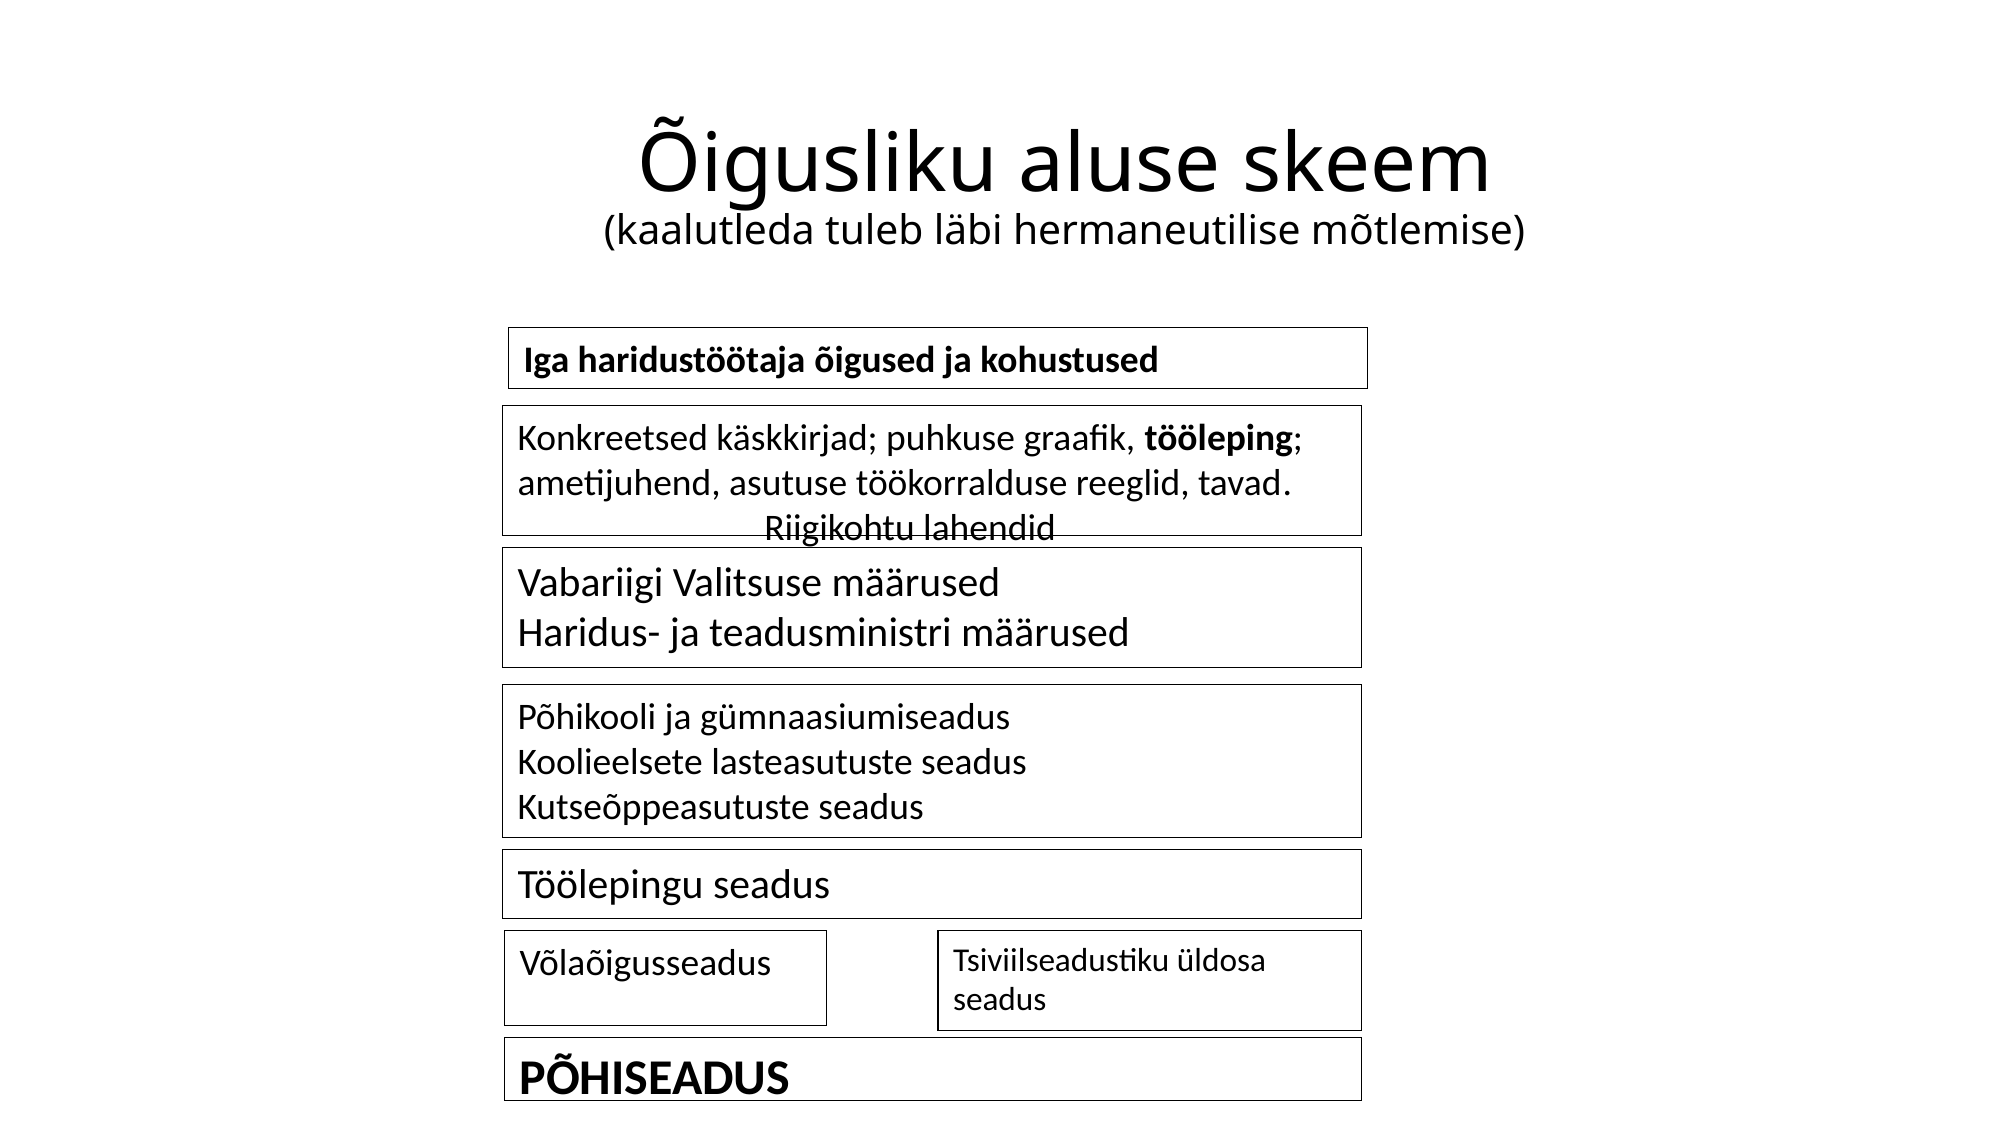

# Õigusliku aluse skeem (kaalutleda tuleb läbi hermaneutilise mõtlemise)
Iga haridustöötaja õigused ja kohustused
Konkreetsed käskkirjad; puhkuse graafik, tööleping;
ametijuhend, asutuse töökorralduse reeglid, tavad.
Riigikohtu lahendid
Vabariigi Valitsuse määrused
Haridus- ja teadusministri määrused
Põhikooli ja gümnaasiumiseadus
Koolieelsete lasteasutuste seadus
Kutseõppeasutuste seadus
Töölepingu seadus
Võlaõigusseadus
Tsiviilseadustiku üldosa seadus
PÕHISEADUS